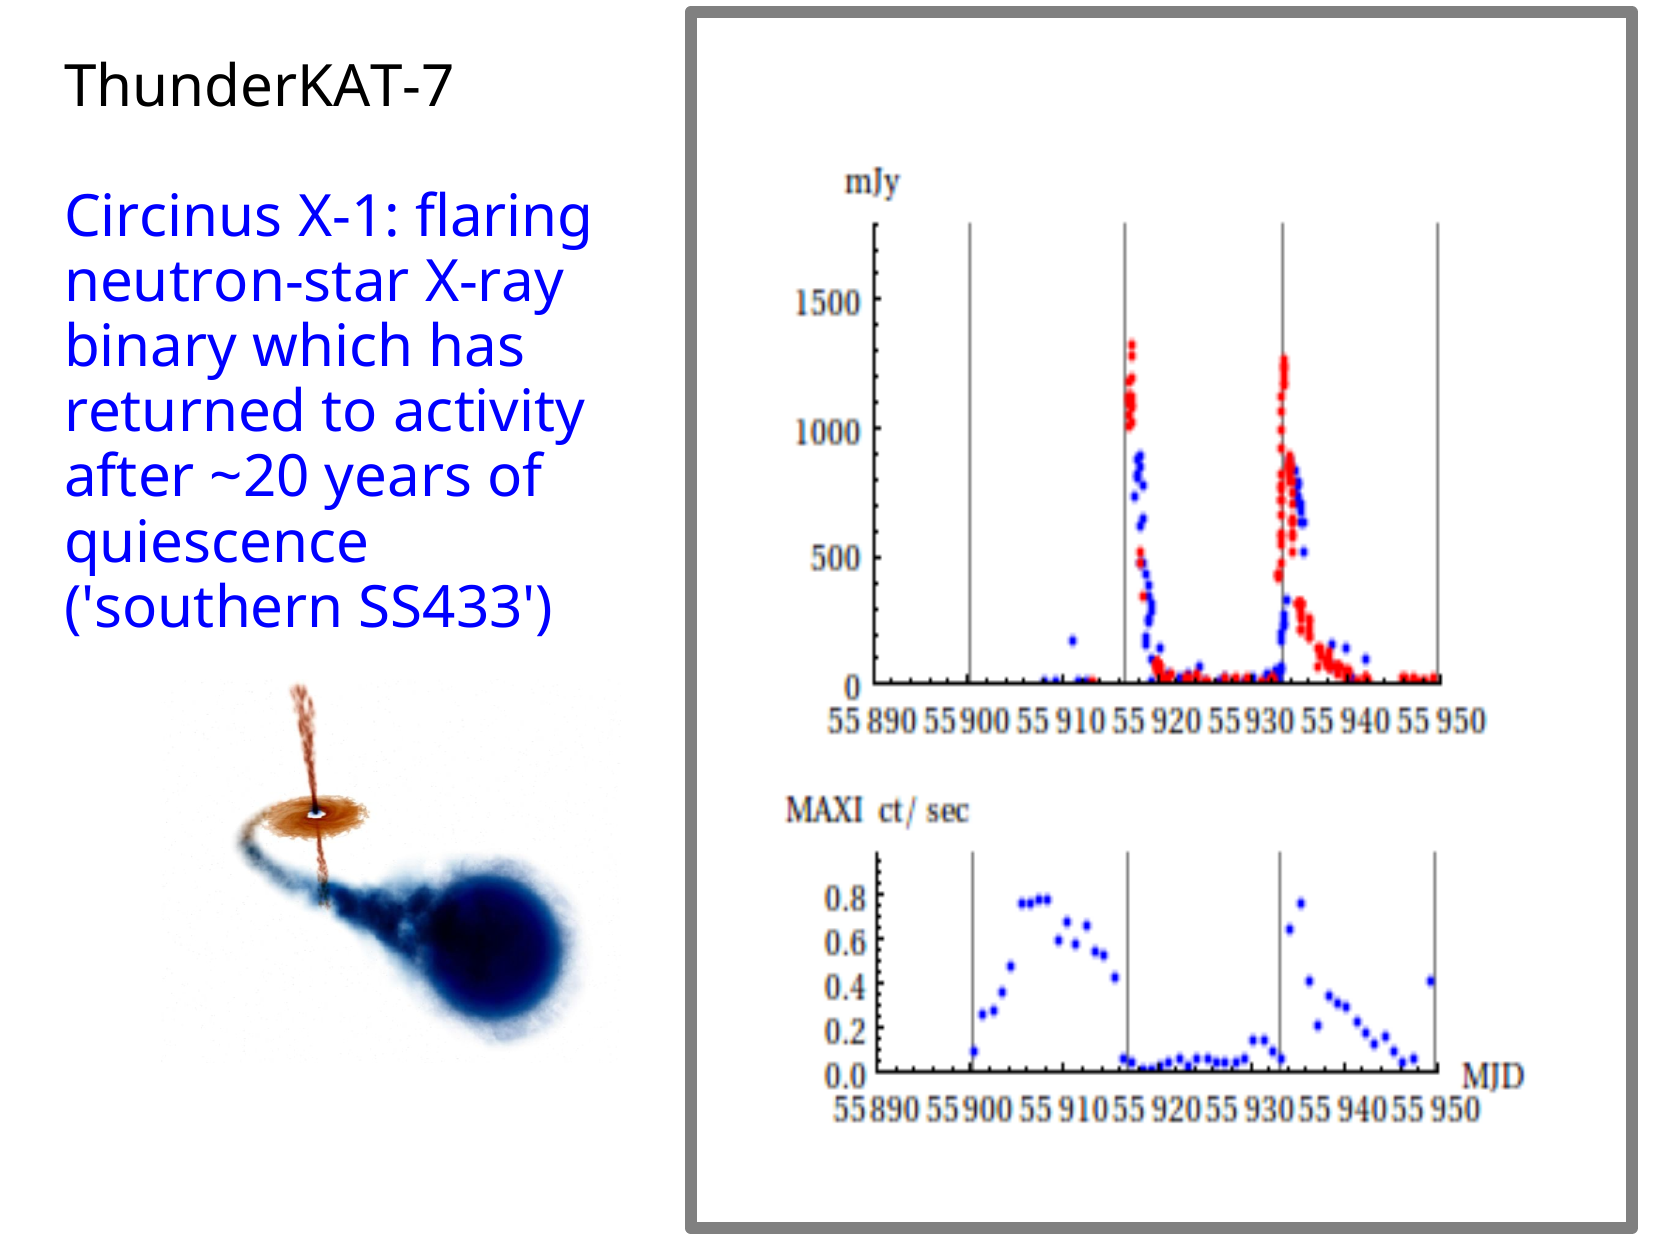

ThunderKAT-7
Circinus X-1: flaring neutron-star X-ray binary which has returned to activity after ~20 years of quiescence
('southern SS433')